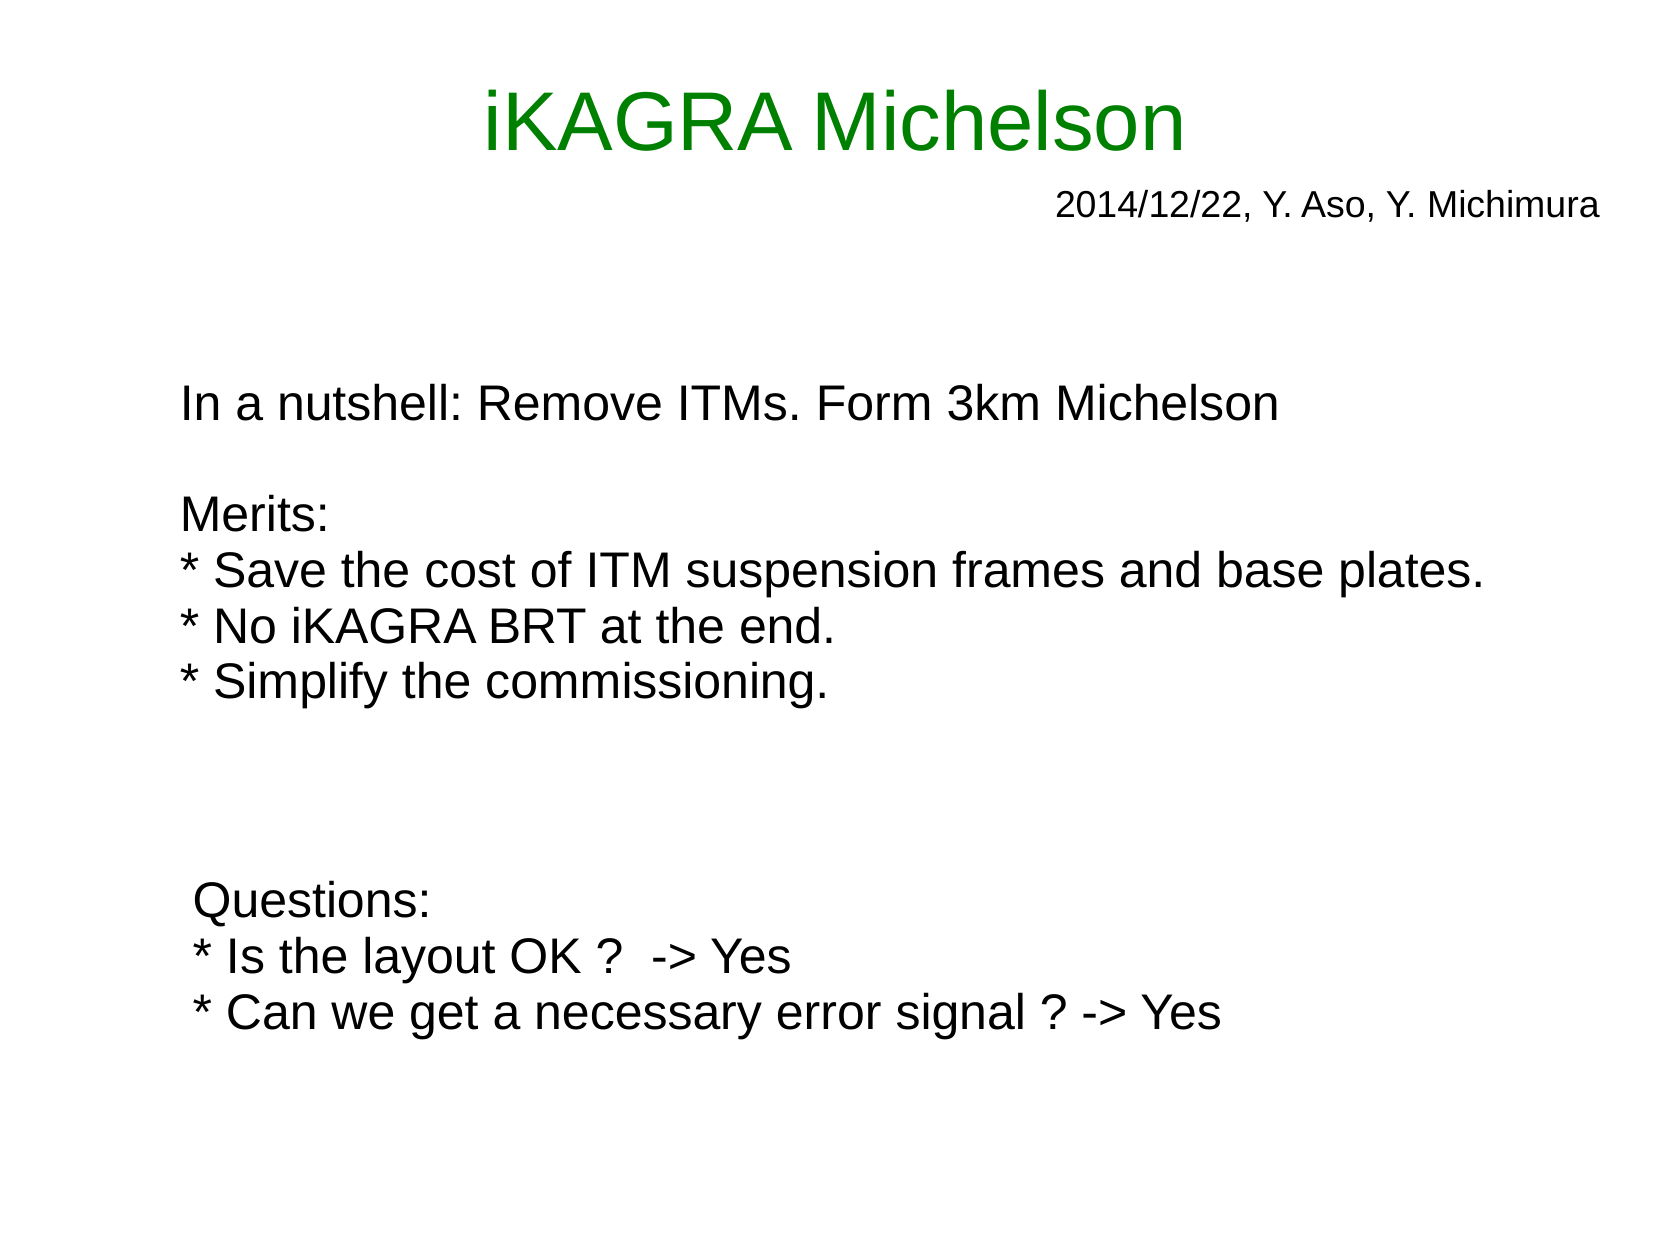

iKAGRA Michelson
2014/12/22, Y. Aso, Y. Michimura
In a nutshell: Remove ITMs. Form 3km Michelson
Merits:
* Save the cost of ITM suspension frames and base plates.
* No iKAGRA BRT at the end.
* Simplify the commissioning.
Questions:
* Is the layout OK ? -> Yes
* Can we get a necessary error signal ? -> Yes